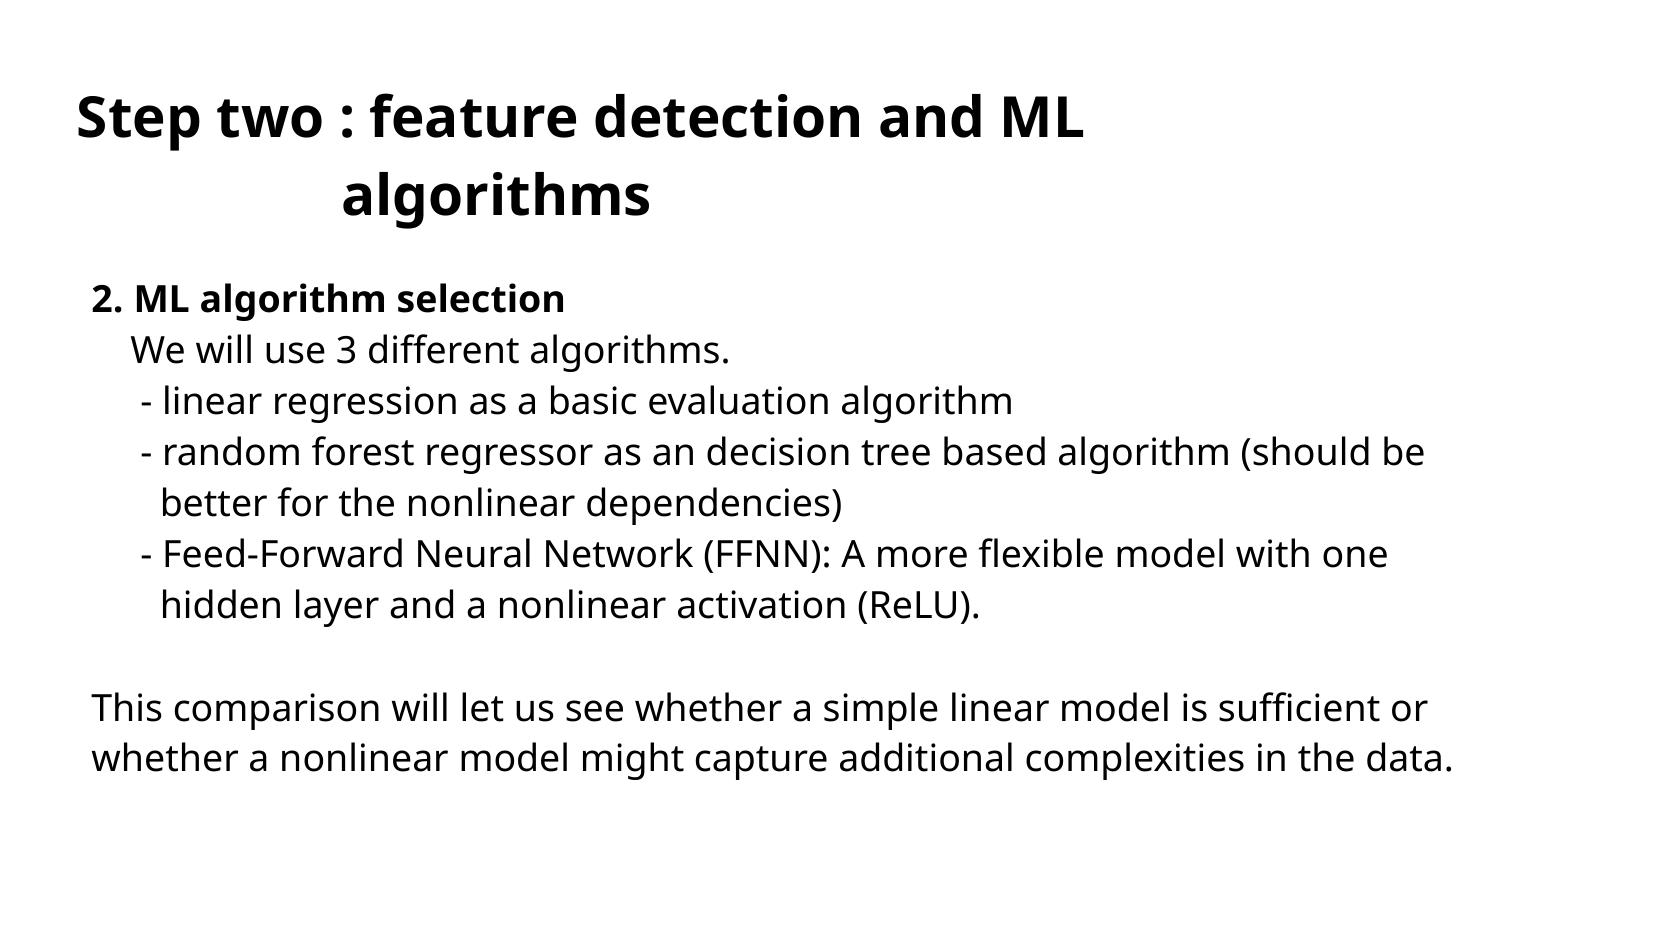

# Step two : feature detection and ML algorithms
2. ML algorithm selection
 We will use 3 different algorithms.
 - linear regression as a basic evaluation algorithm
 - random forest regressor as an decision tree based algorithm (should be
 better for the nonlinear dependencies)
 - Feed-Forward Neural Network (FFNN): A more flexible model with one
 hidden layer and a nonlinear activation (ReLU).
This comparison will let us see whether a simple linear model is sufficient or whether a nonlinear model might capture additional complexities in the data.